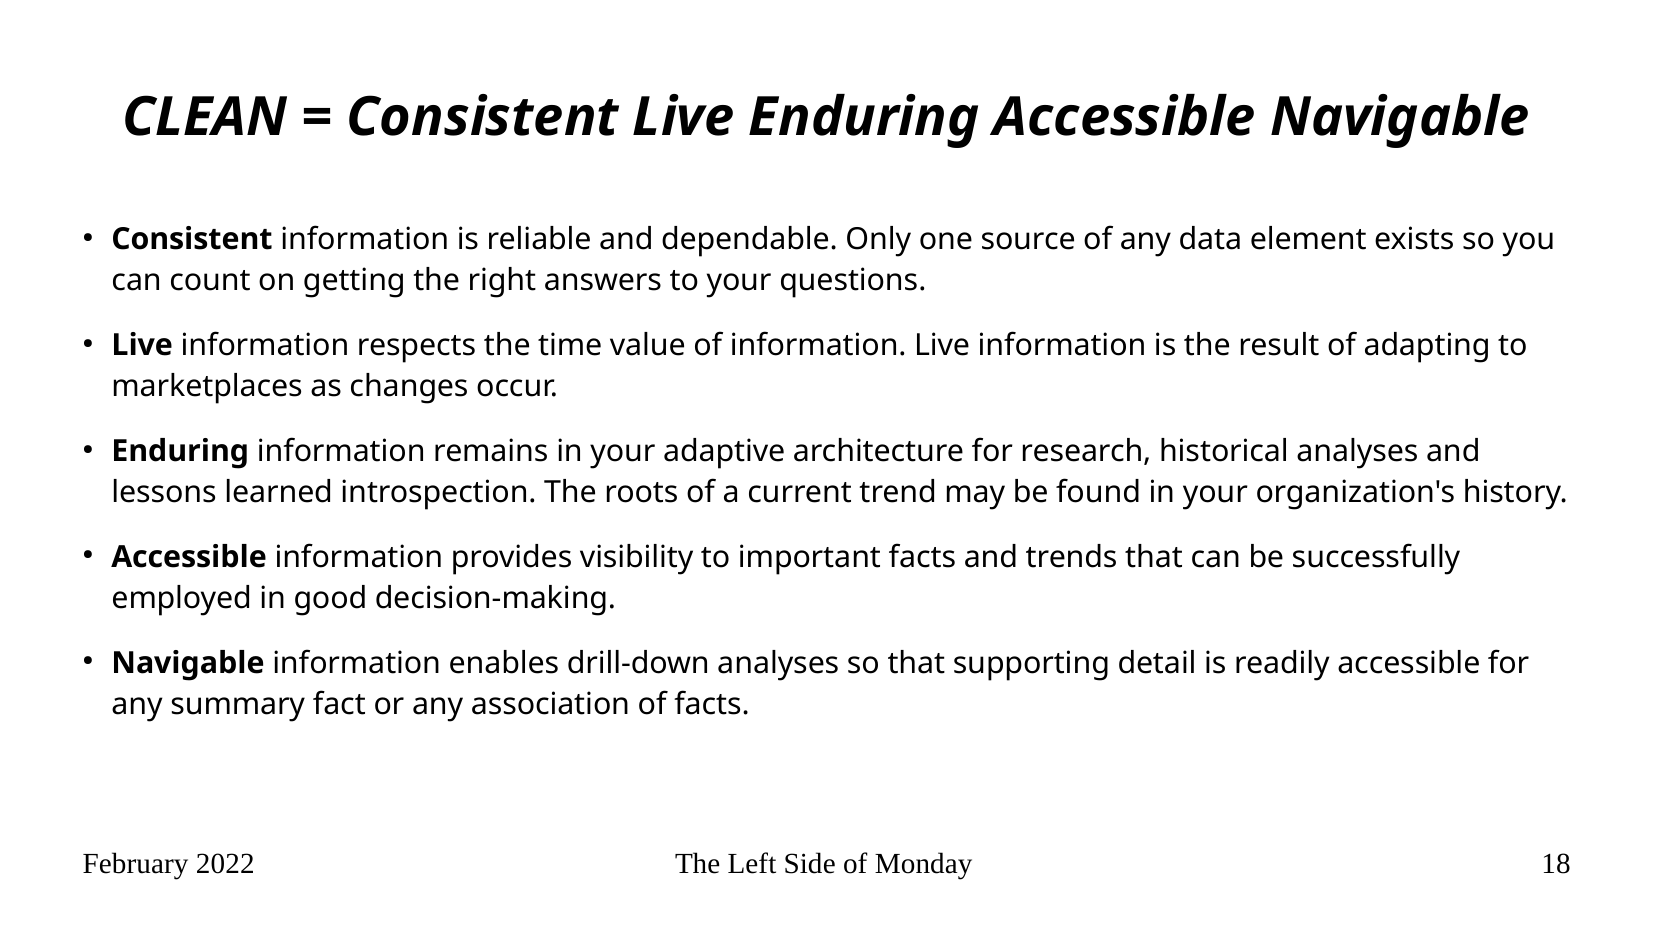

# CLEAN = Consistent Live Enduring Accessible Navigable
Consistent information is reliable and dependable. Only one source of any data element exists so you can count on getting the right answers to your questions.
Live information respects the time value of information. Live information is the result of adapting to marketplaces as changes occur.
Enduring information remains in your adaptive architecture for research, historical analyses and lessons learned introspection. The roots of a current trend may be found in your organization's history.
Accessible information provides visibility to important facts and trends that can be successfully employed in good decision-making.
Navigable information enables drill-down analyses so that supporting detail is readily accessible for any summary fact or any association of facts.
February 2022
The Left Side of Monday
18